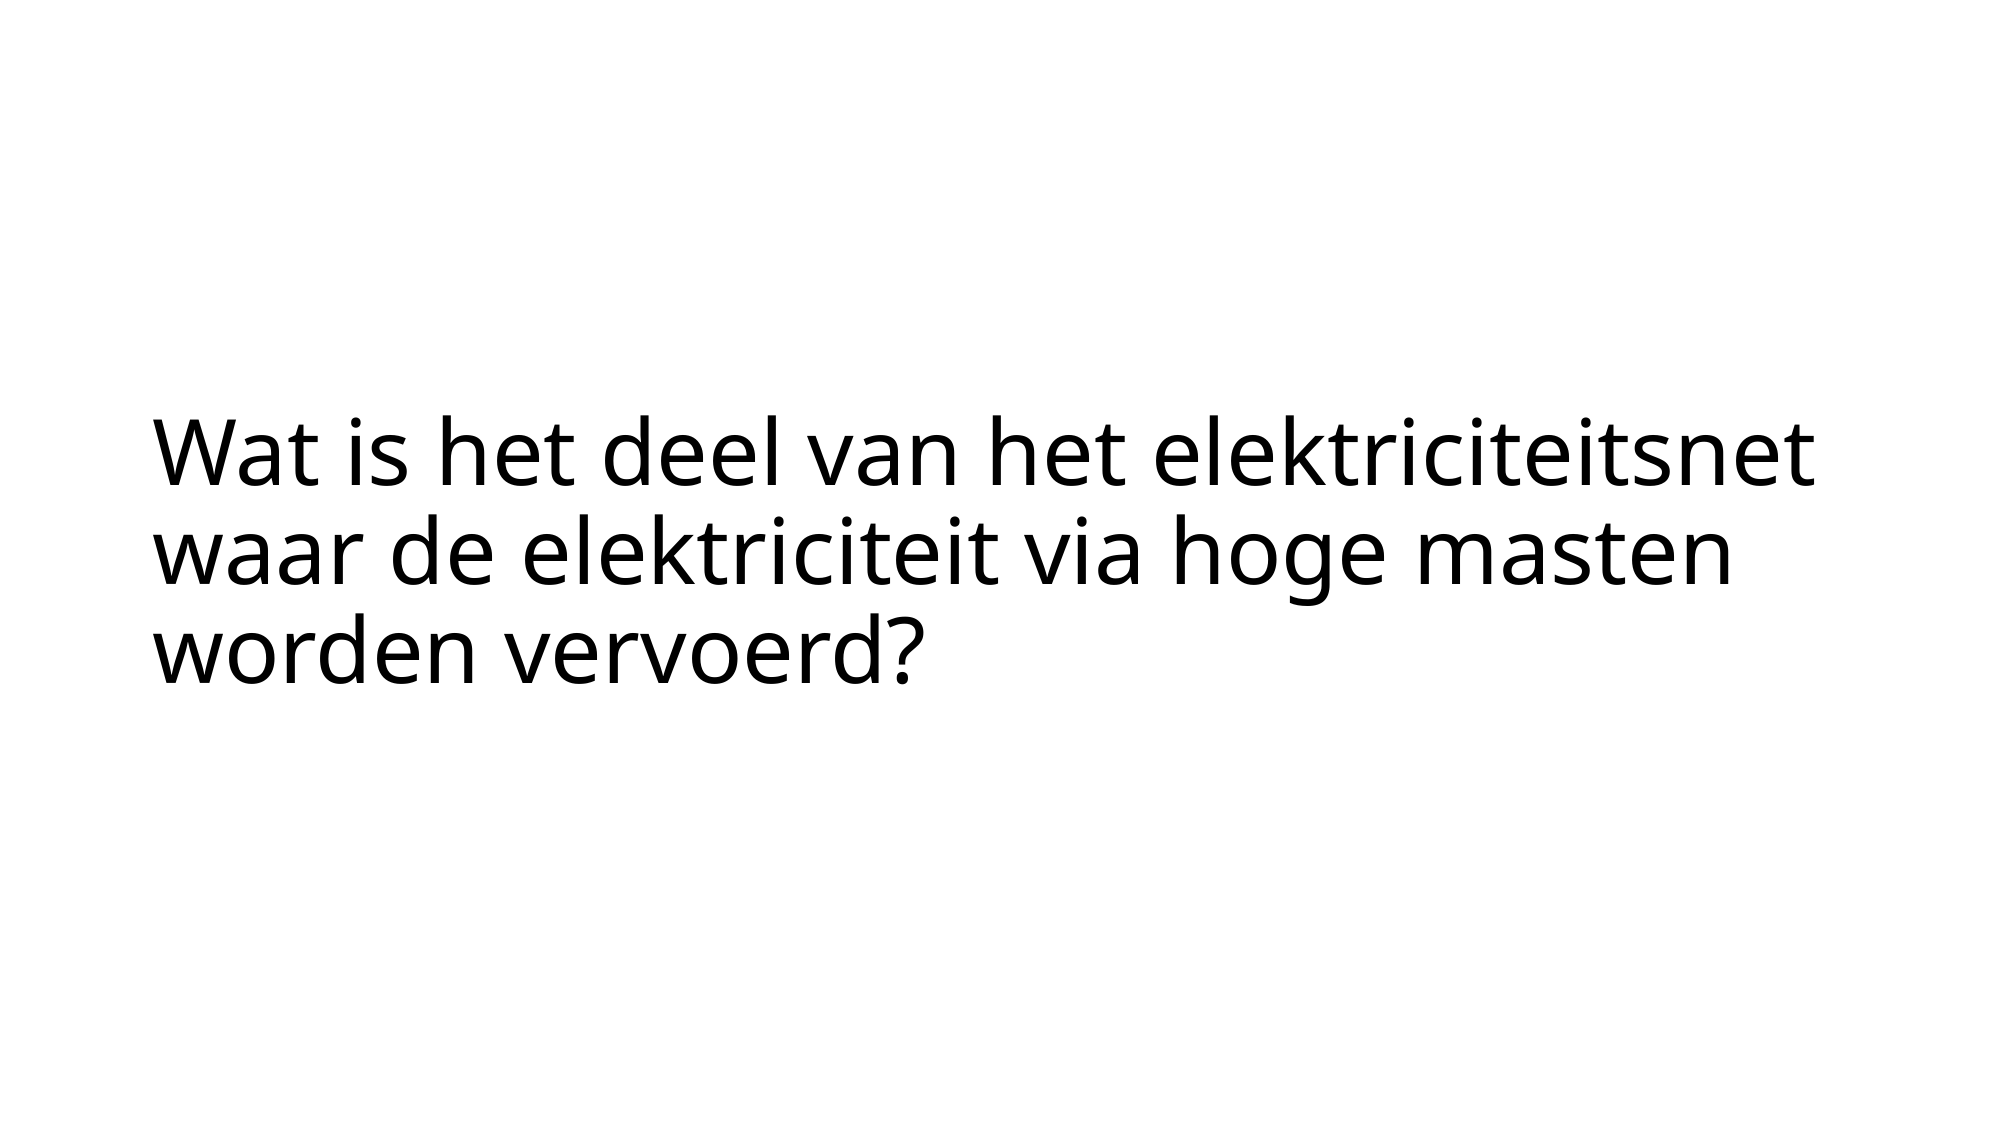

# Wat is het deel van het elektriciteitsnet waar de elektriciteit via hoge masten worden vervoerd?